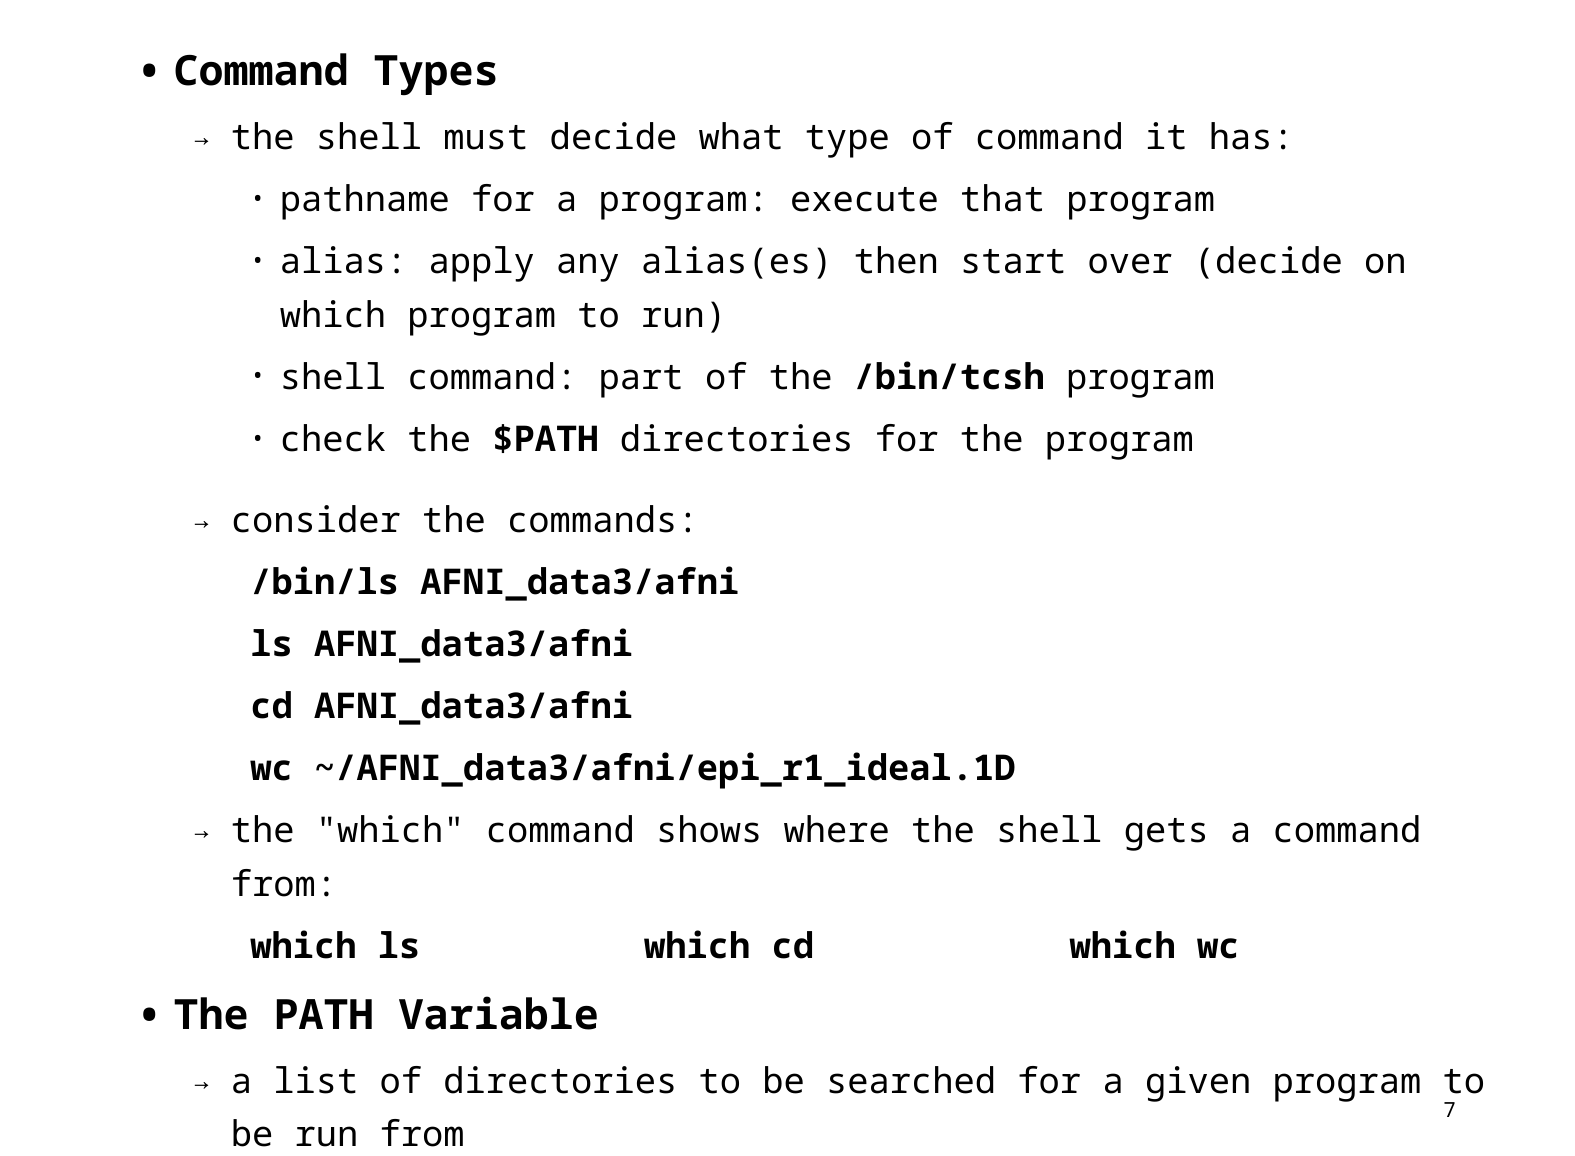

# Command Types
the shell must decide what type of command it has:
pathname for a program: execute that program
alias: apply any alias(es) then start over (decide on which program to run)
shell command: part of the /bin/tcsh program
check the $PATH directories for the program
consider the commands:
/bin/ls AFNI_data3/afni
ls AFNI_data3/afni
cd AFNI_data3/afni
wc ~/AFNI_data3/afni/epi_r1_ideal.1D
the "which" command shows where the shell gets a command from:
which ls		 which cd		which wc
The PATH Variable
a list of directories to be searched for a given program to be run from
the $path and $PATH variables are identical, but are represented differently
commands:	echo $PATH
			echo $path
			cat ~/.cshrc